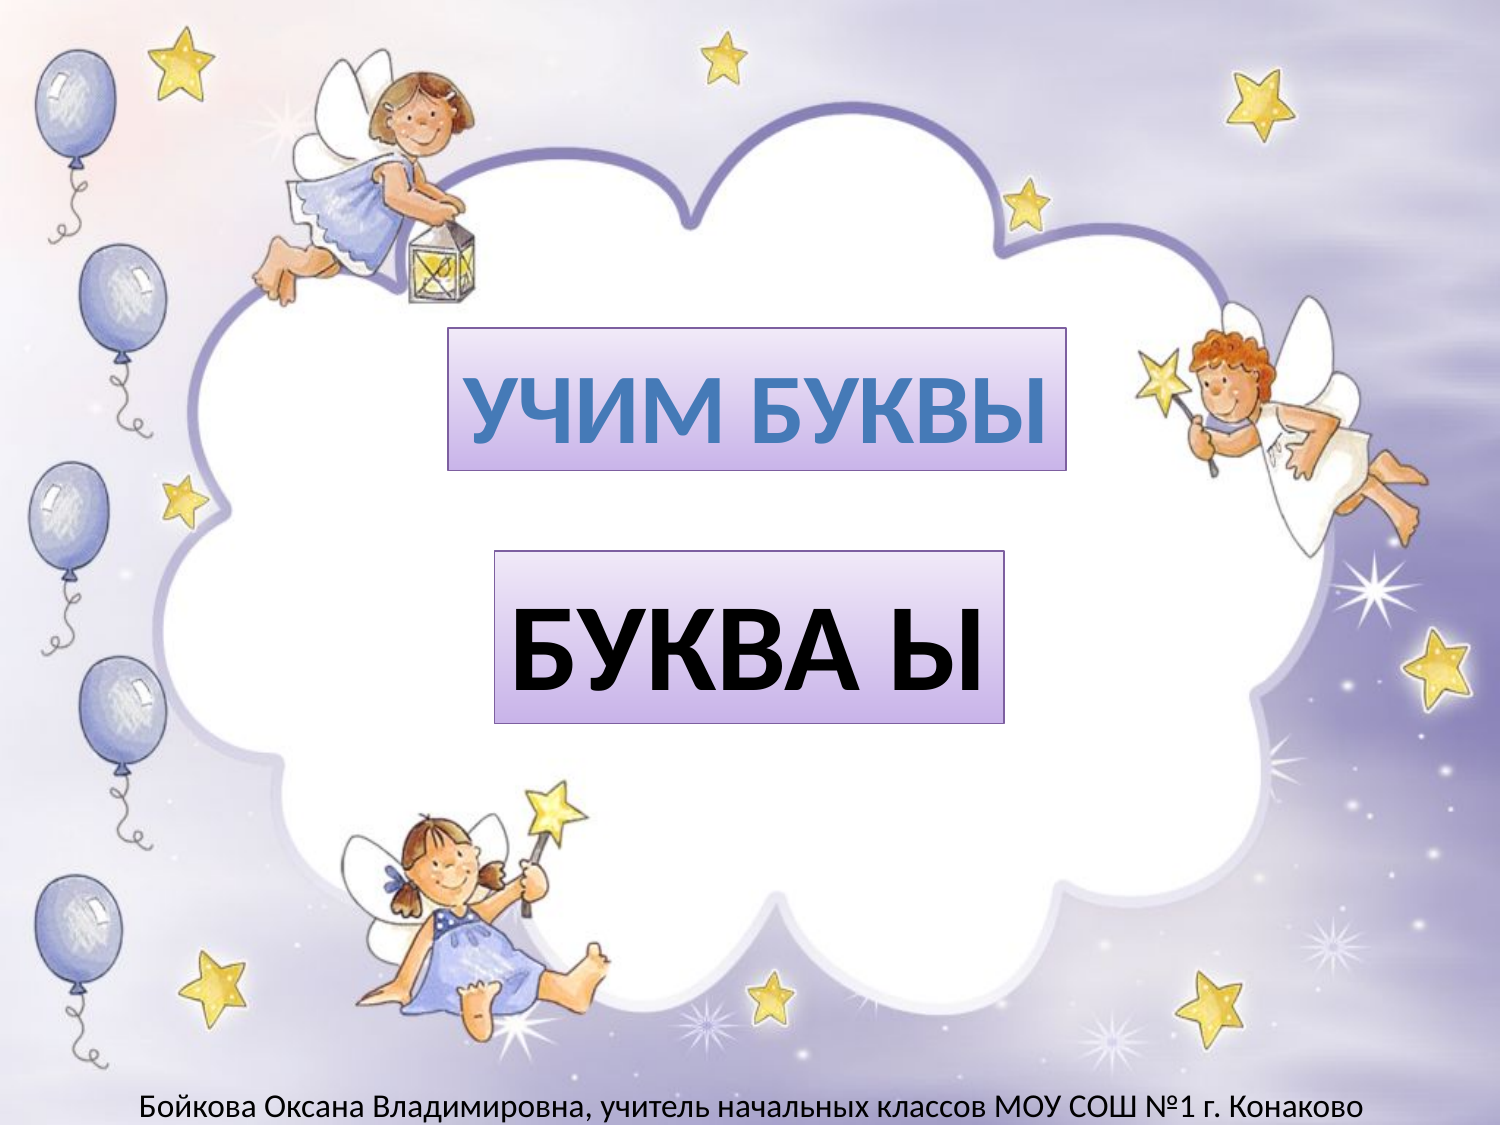

УЧИМ БУКВЫ
#
БУКВА Ы
Бойкова Оксана Владимировна, учитель начальных классов МОУ СОШ №1 г. Конаково